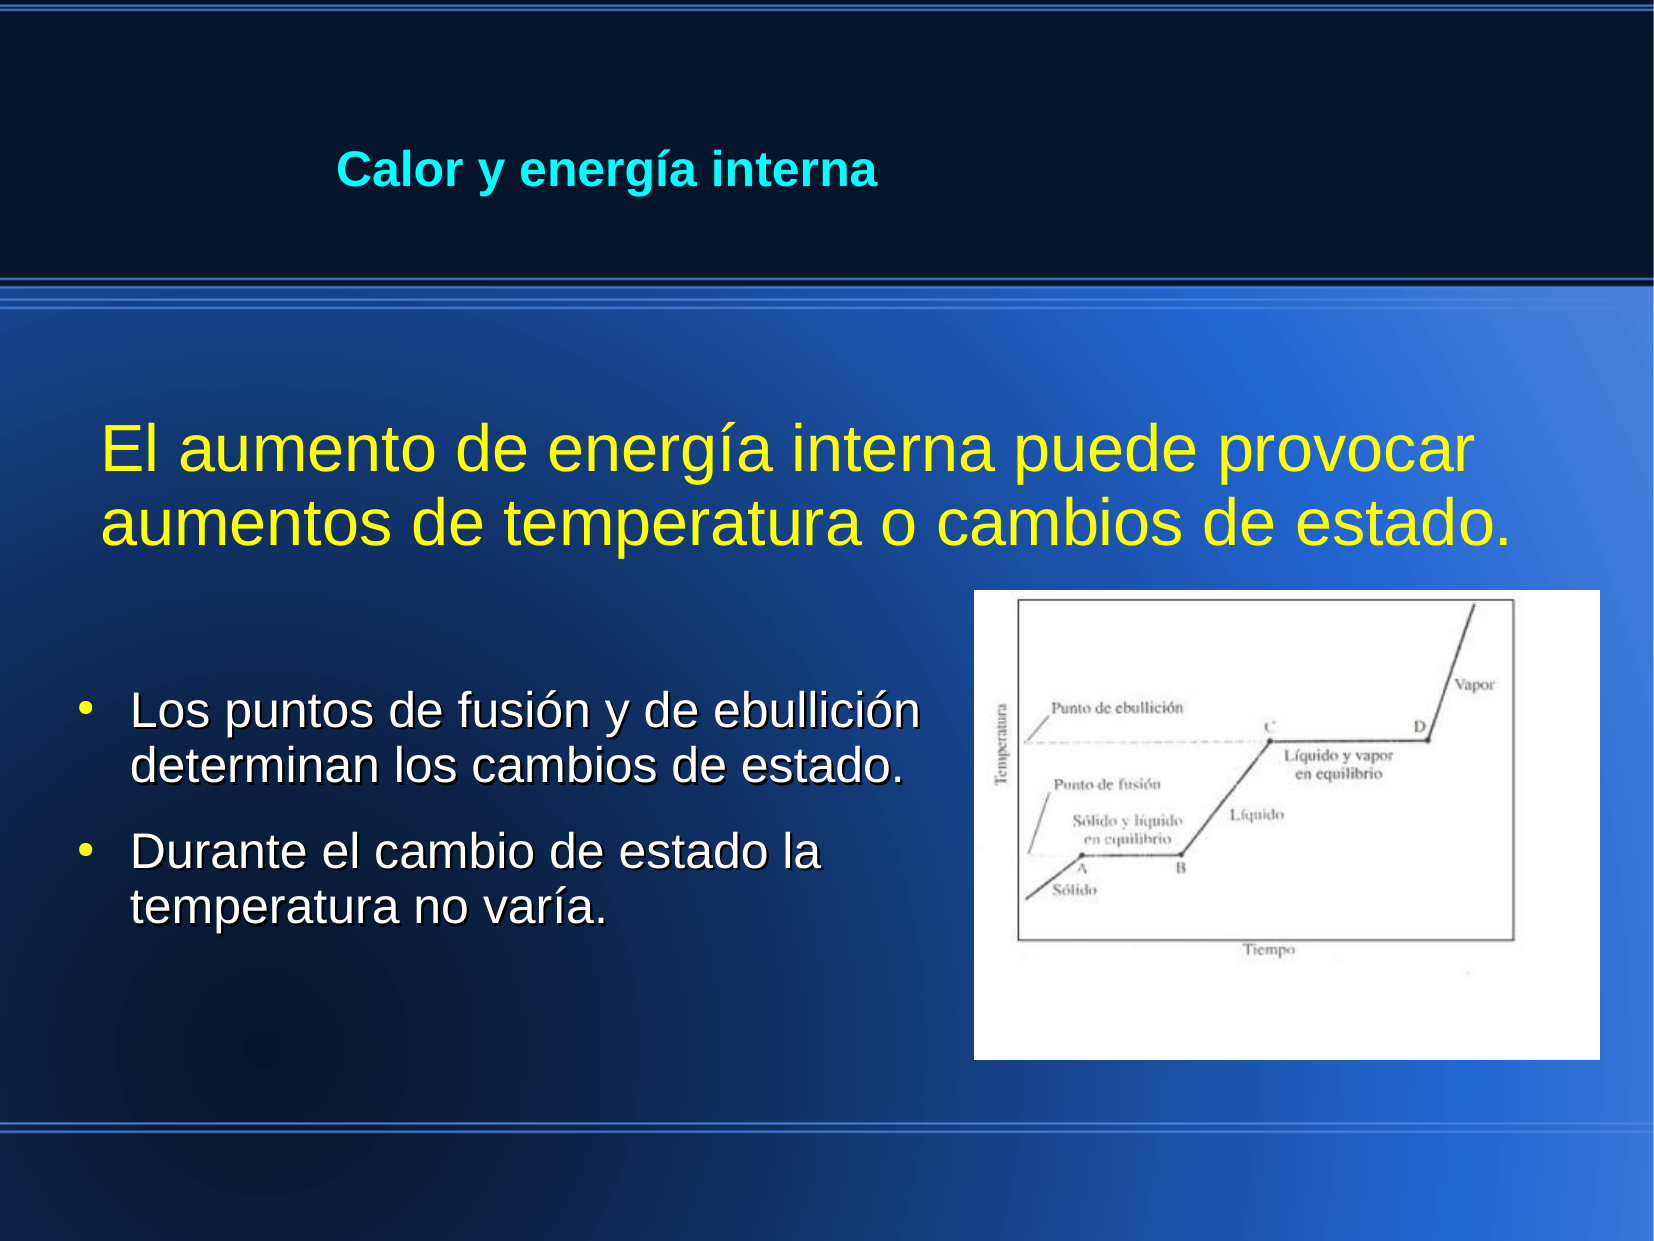

Calor y energía interna
# El aumento de energía interna puede provocar aumentos de temperatura o cambios de estado.
Los puntos de fusión y de ebullición determinan los cambios de estado.
Durante el cambio de estado la temperatura no varía.